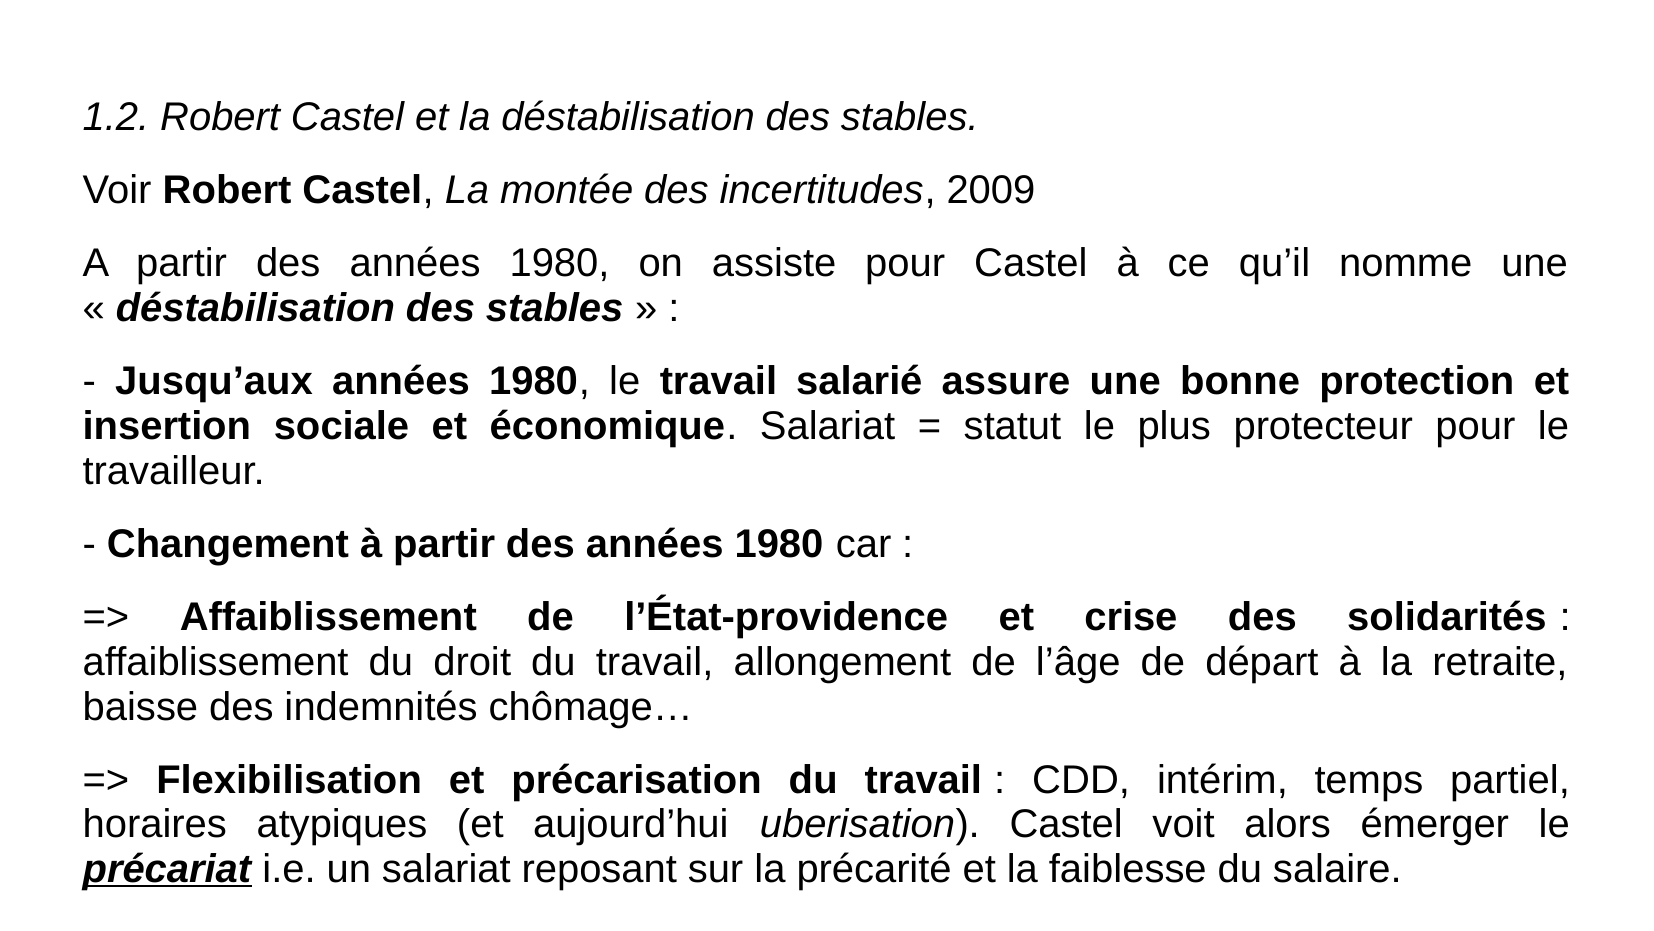

# 1.2. Robert Castel et la déstabilisation des stables.
Voir Robert Castel, La montée des incertitudes, 2009
A partir des années 1980, on assiste pour Castel à ce qu’il nomme une « déstabilisation des stables » :
- Jusqu’aux années 1980, le travail salarié assure une bonne protection et insertion sociale et économique. Salariat = statut le plus protecteur pour le travailleur.
- Changement à partir des années 1980 car :
=> Affaiblissement de l’État-providence et crise des solidarités : affaiblissement du droit du travail, allongement de l’âge de départ à la retraite, baisse des indemnités chômage…
=> Flexibilisation et précarisation du travail : CDD, intérim, temps partiel, horaires atypiques (et aujourd’hui uberisation). Castel voit alors émerger le précariat i.e. un salariat reposant sur la précarité et la faiblesse du salaire.